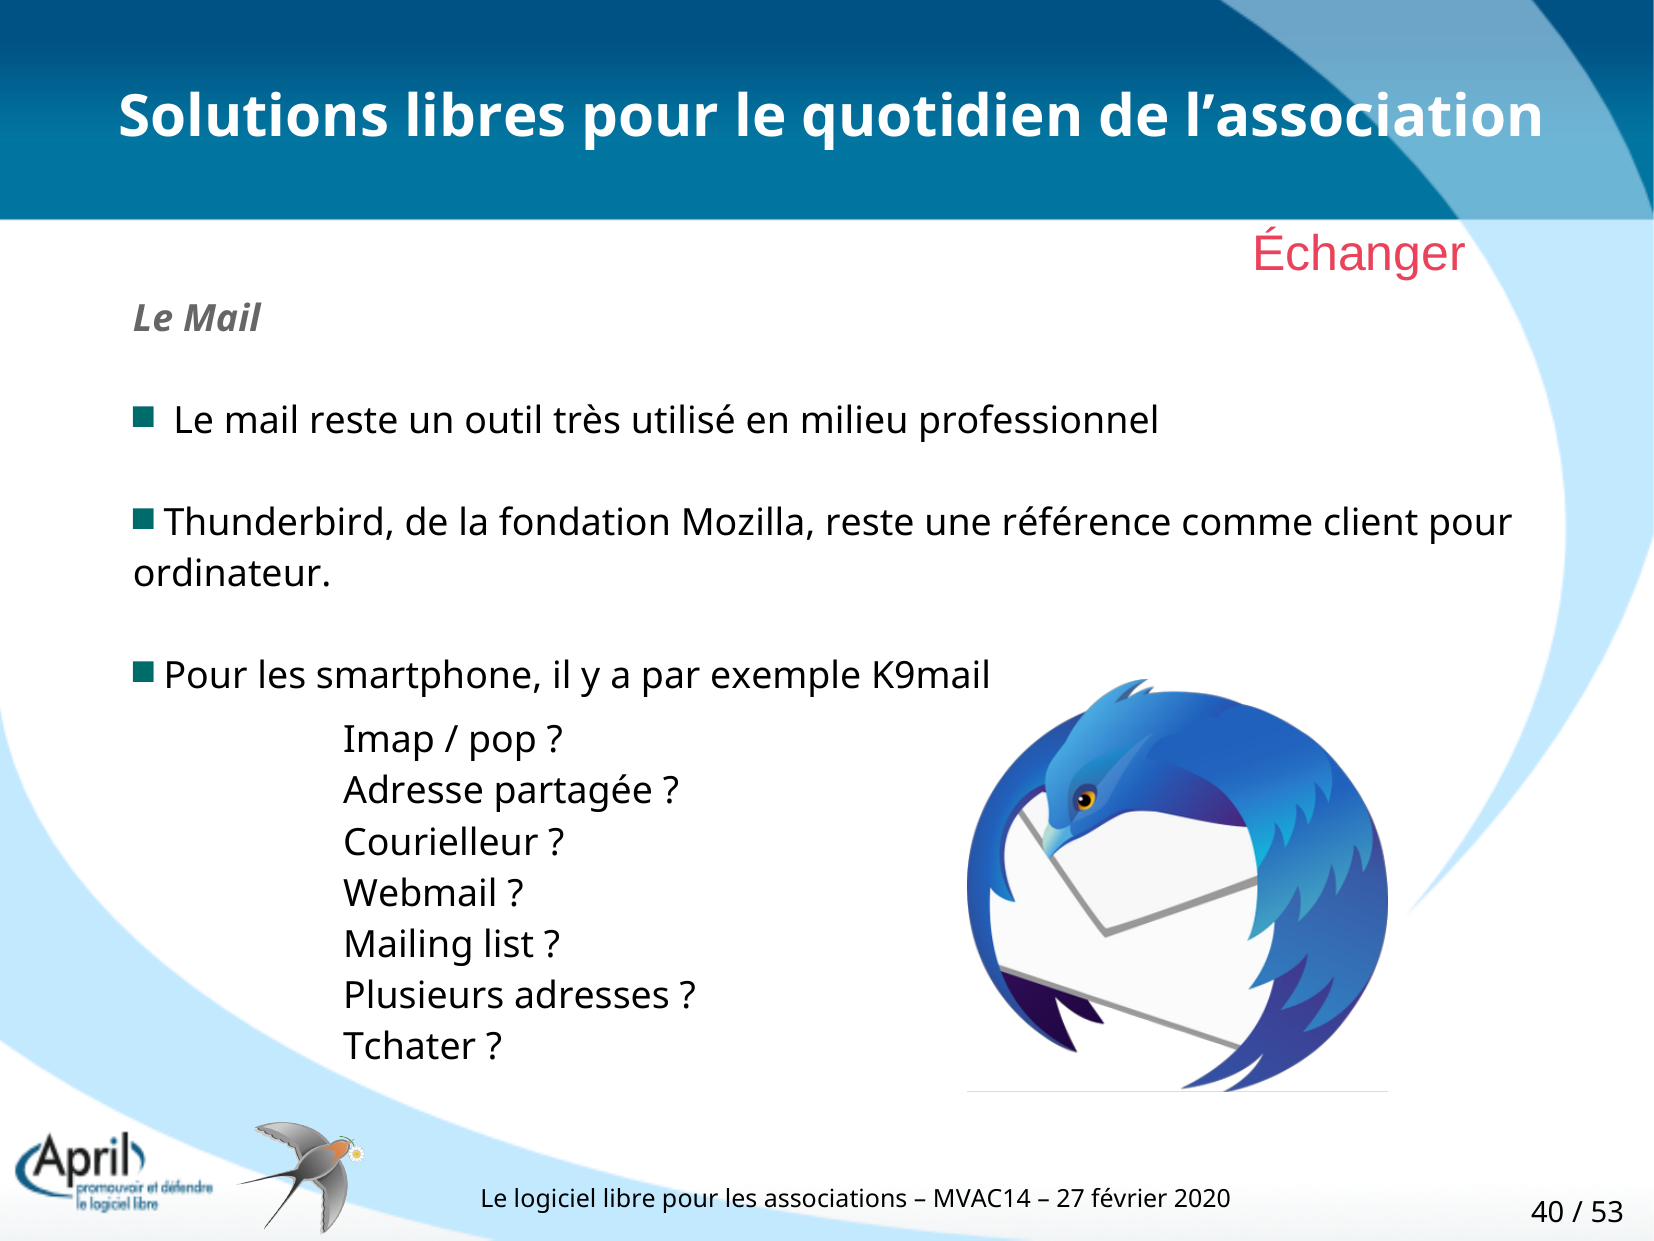

Solutions libres pour le quotidien de l’association
Échanger
Le Mail
 Le mail reste un outil très utilisé en milieu professionnel
 Thunderbird, de la fondation Mozilla, reste une référence comme client pour ordinateur.
 Pour les smartphone, il y a par exemple K9mail
Imap / pop ?
Adresse partagée ?
Courielleur ?
Webmail ?
Mailing list ?
Plusieurs adresses ?
Tchater ?
40
POSS 2018